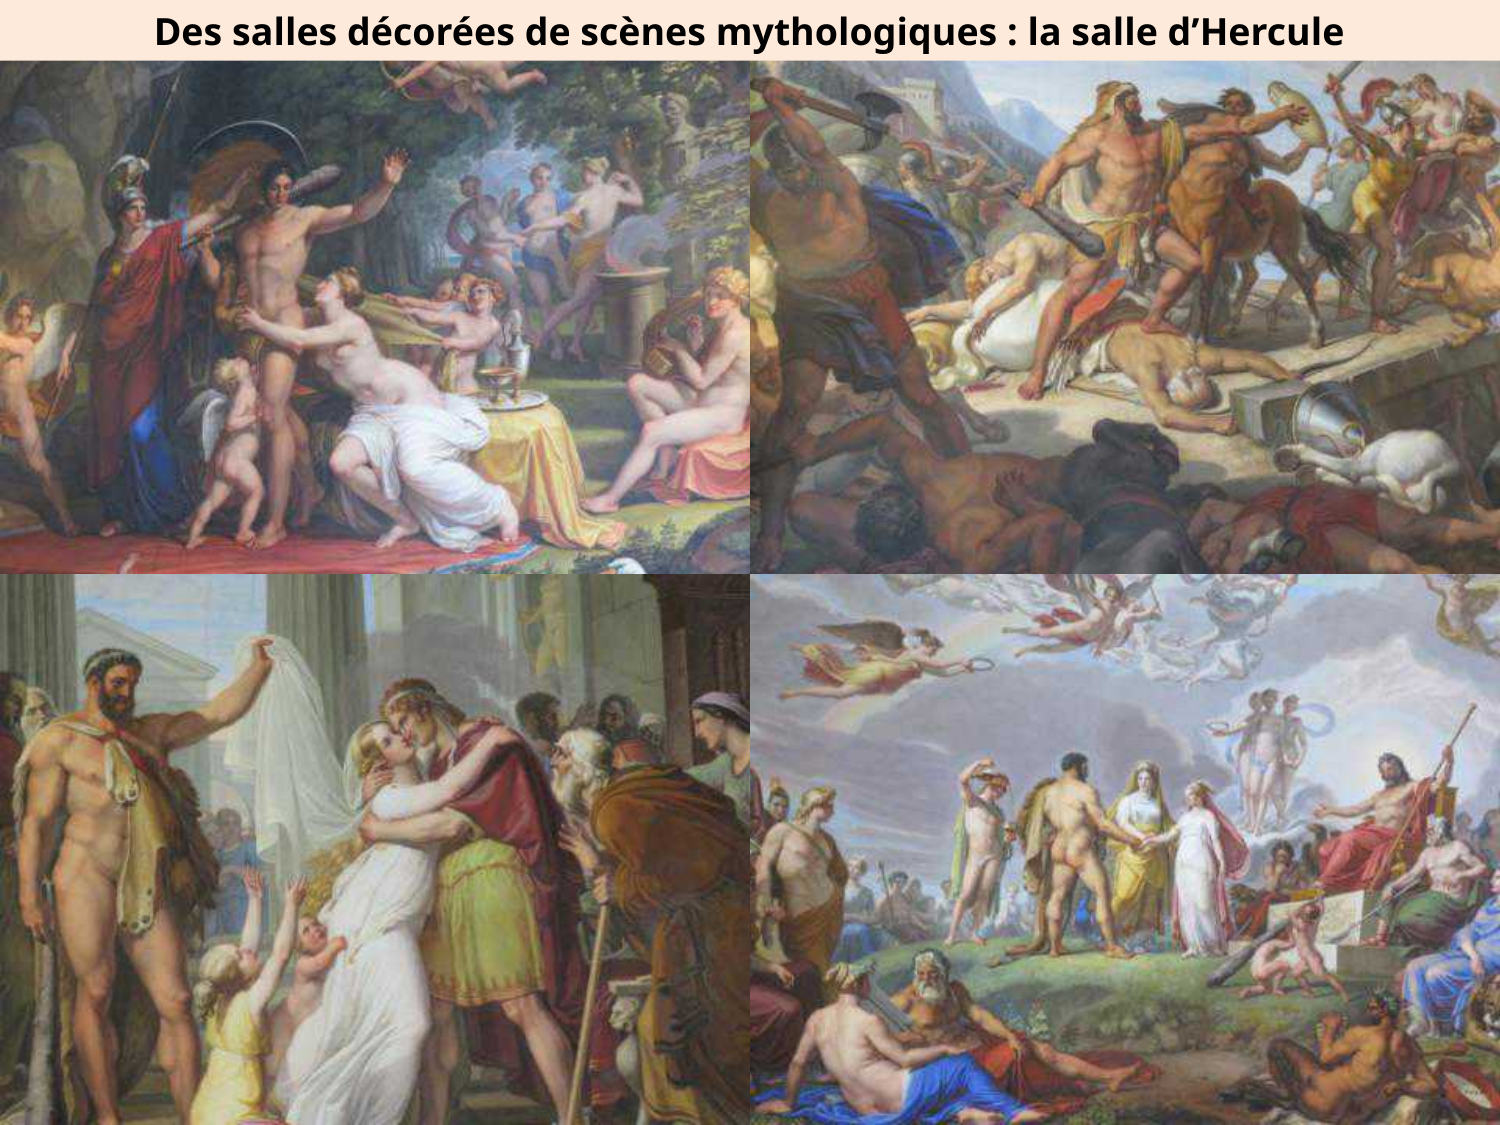

Des salles décorées de scènes mythologiques : la salle d’Hercule